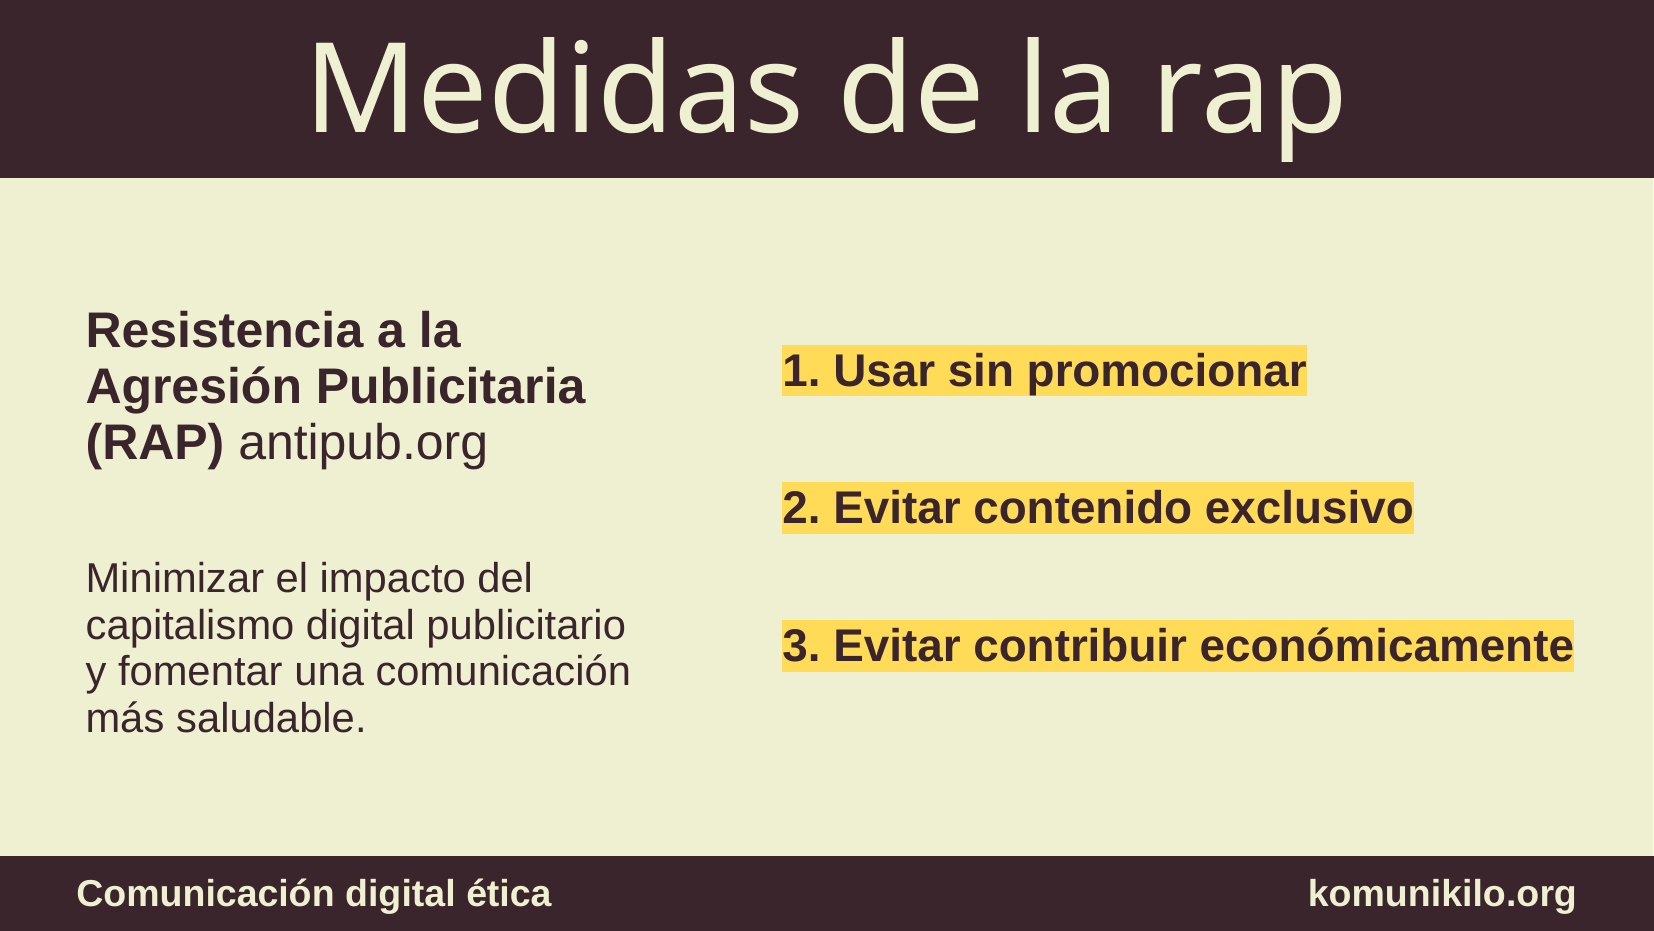

# Medidas de la rap
Resistencia a la Agresión Publicitaria (RAP) antipub.org
Minimizar el impacto del capitalismo digital publicitario y fomentar una comunicación más saludable.
1. Usar sin promocionar
2. Evitar contenido exclusivo
3. Evitar contribuir económicamente
Comunicación digital ética komunikilo.org